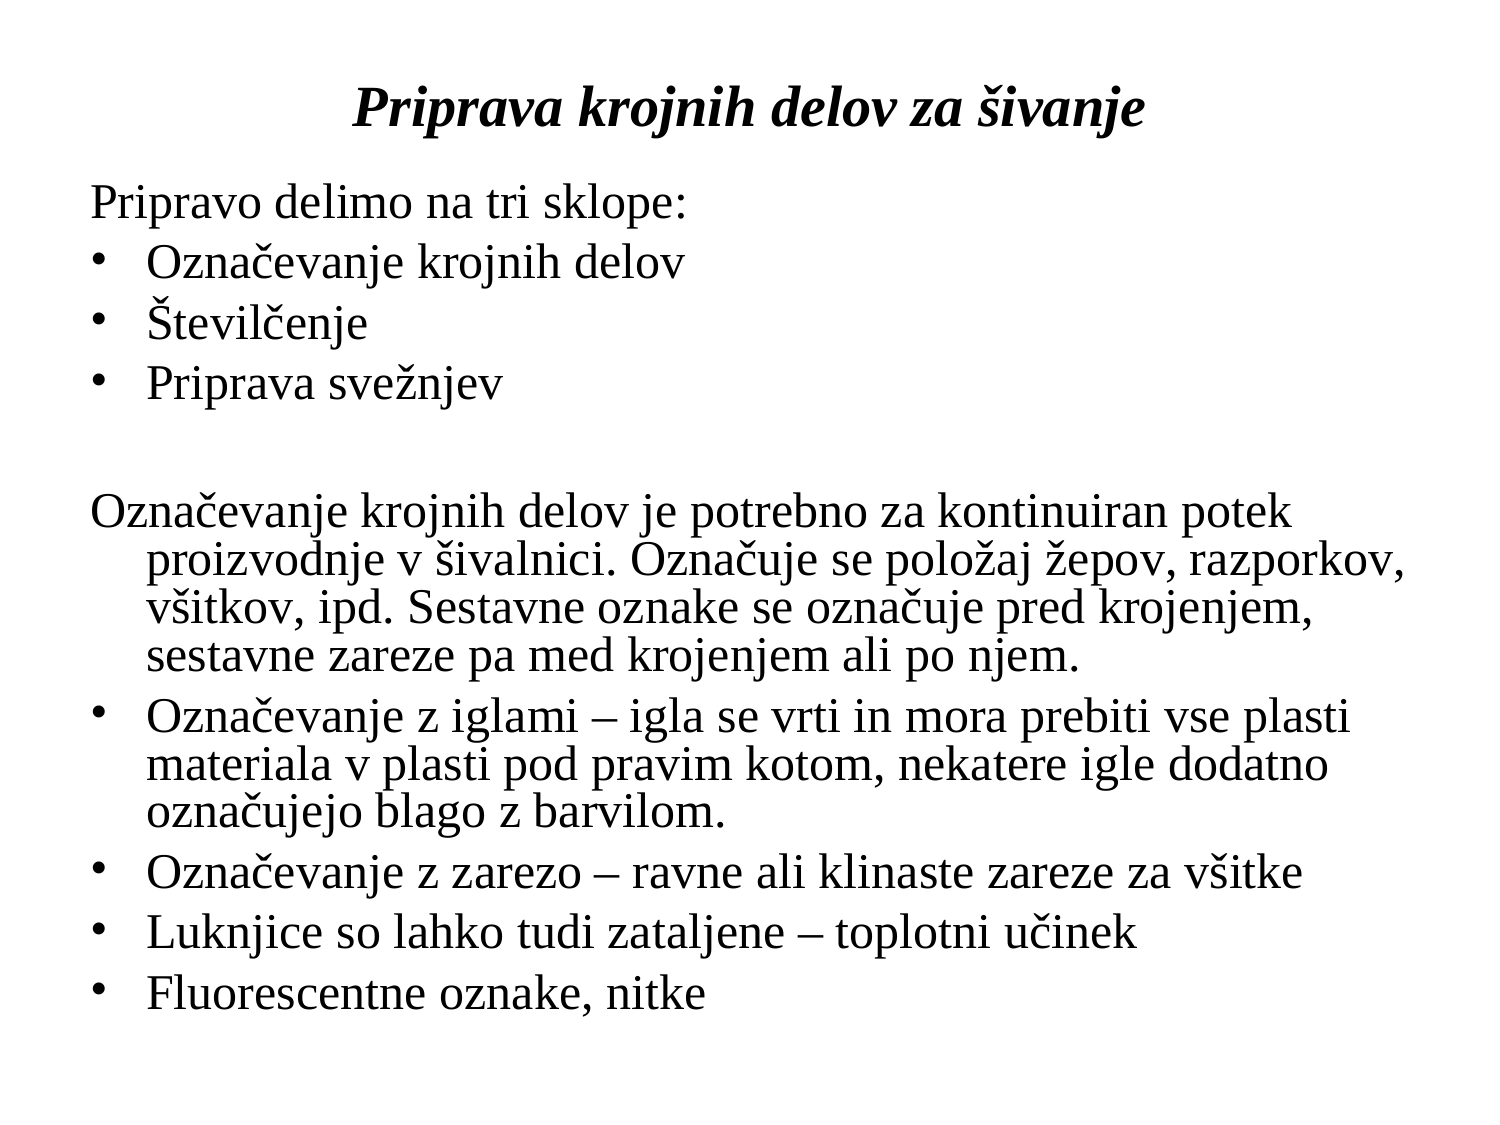

# Priprava krojnih delov za šivanje
Pripravo delimo na tri sklope:
Označevanje krojnih delov
Številčenje
Priprava svežnjev
Označevanje krojnih delov je potrebno za kontinuiran potek proizvodnje v šivalnici. Označuje se položaj žepov, razporkov, všitkov, ipd. Sestavne oznake se označuje pred krojenjem, sestavne zareze pa med krojenjem ali po njem.
Označevanje z iglami – igla se vrti in mora prebiti vse plasti materiala v plasti pod pravim kotom, nekatere igle dodatno označujejo blago z barvilom.
Označevanje z zarezo – ravne ali klinaste zareze za všitke
Luknjice so lahko tudi zataljene – toplotni učinek
Fluorescentne oznake, nitke